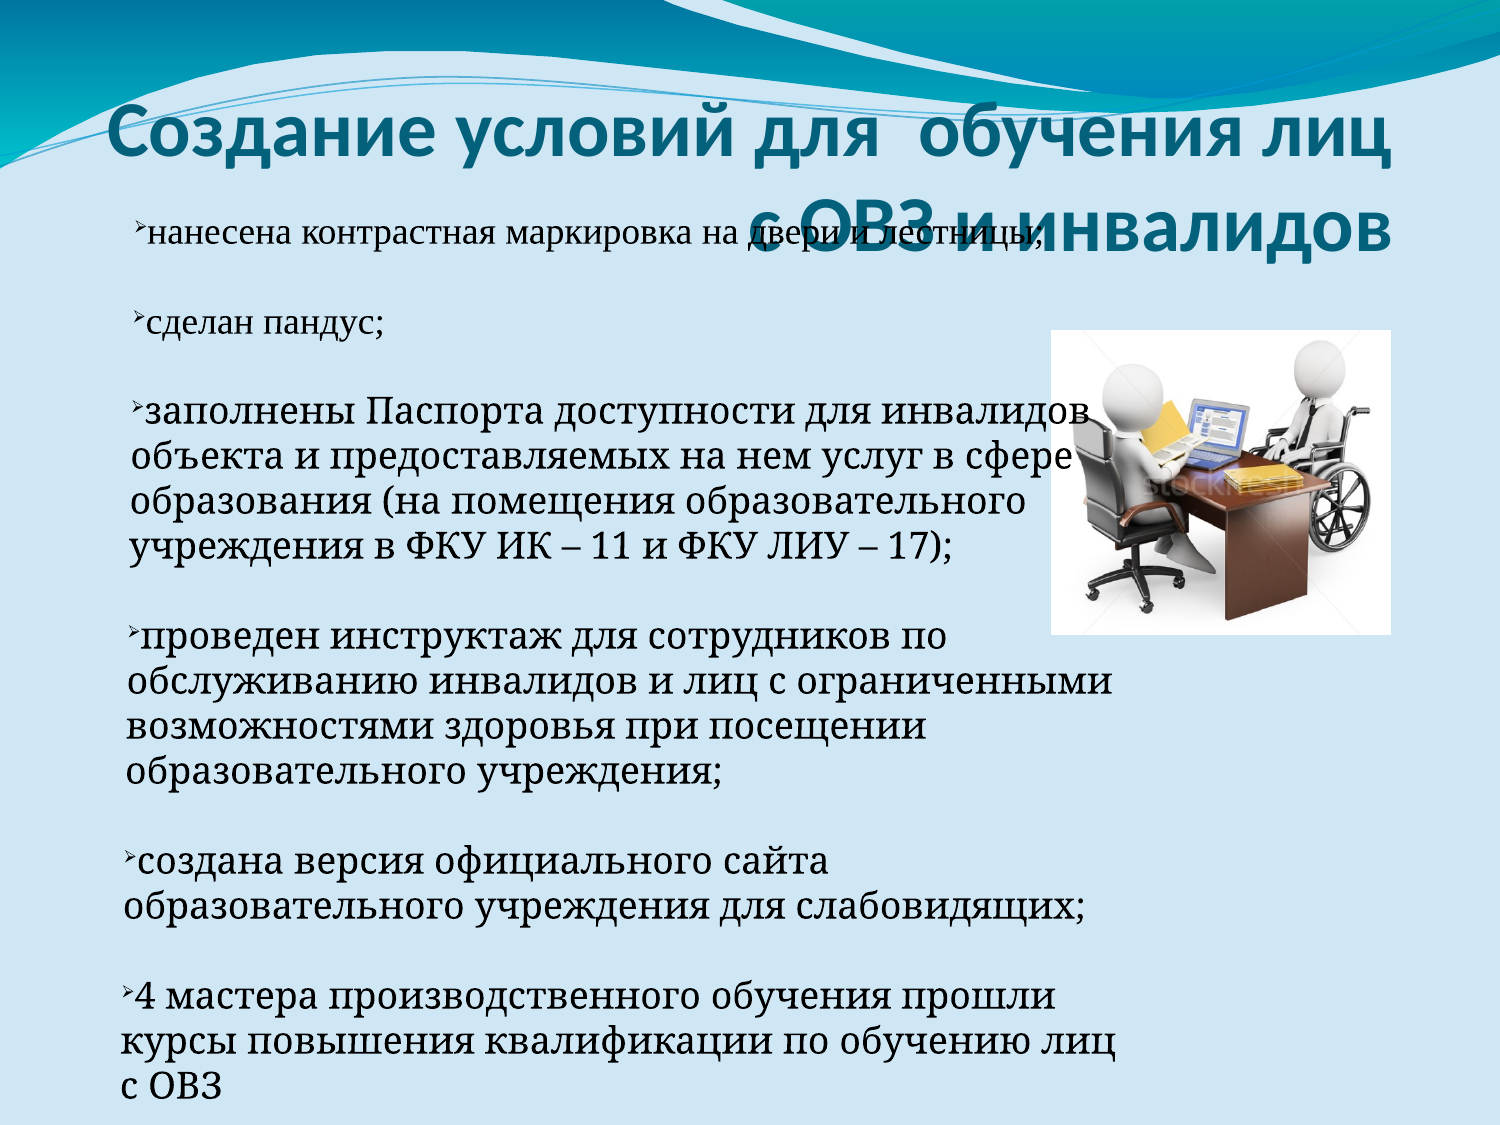

# Создание условий для обучения лиц с ОВЗ и инвалидов
нанесена контрастная маркировка на двери и лестницы;
сделан пандус;
заполнены Паспорта доступности для инвалидов объекта и предоставляемых на нем услуг в сфере образования (на помещения образовательного учреждения в ФКУ ИК – 11 и ФКУ ЛИУ – 17);
проведен инструктаж для сотрудников по обслуживанию инвалидов и лиц с ограниченными возможностями здоровья при посещении образовательного учреждения;
создана версия официального сайта образовательного учреждения для слабовидящих;
4 мастера производственного обучения прошли курсы повышения квалификации по обучению лиц с ОВЗ